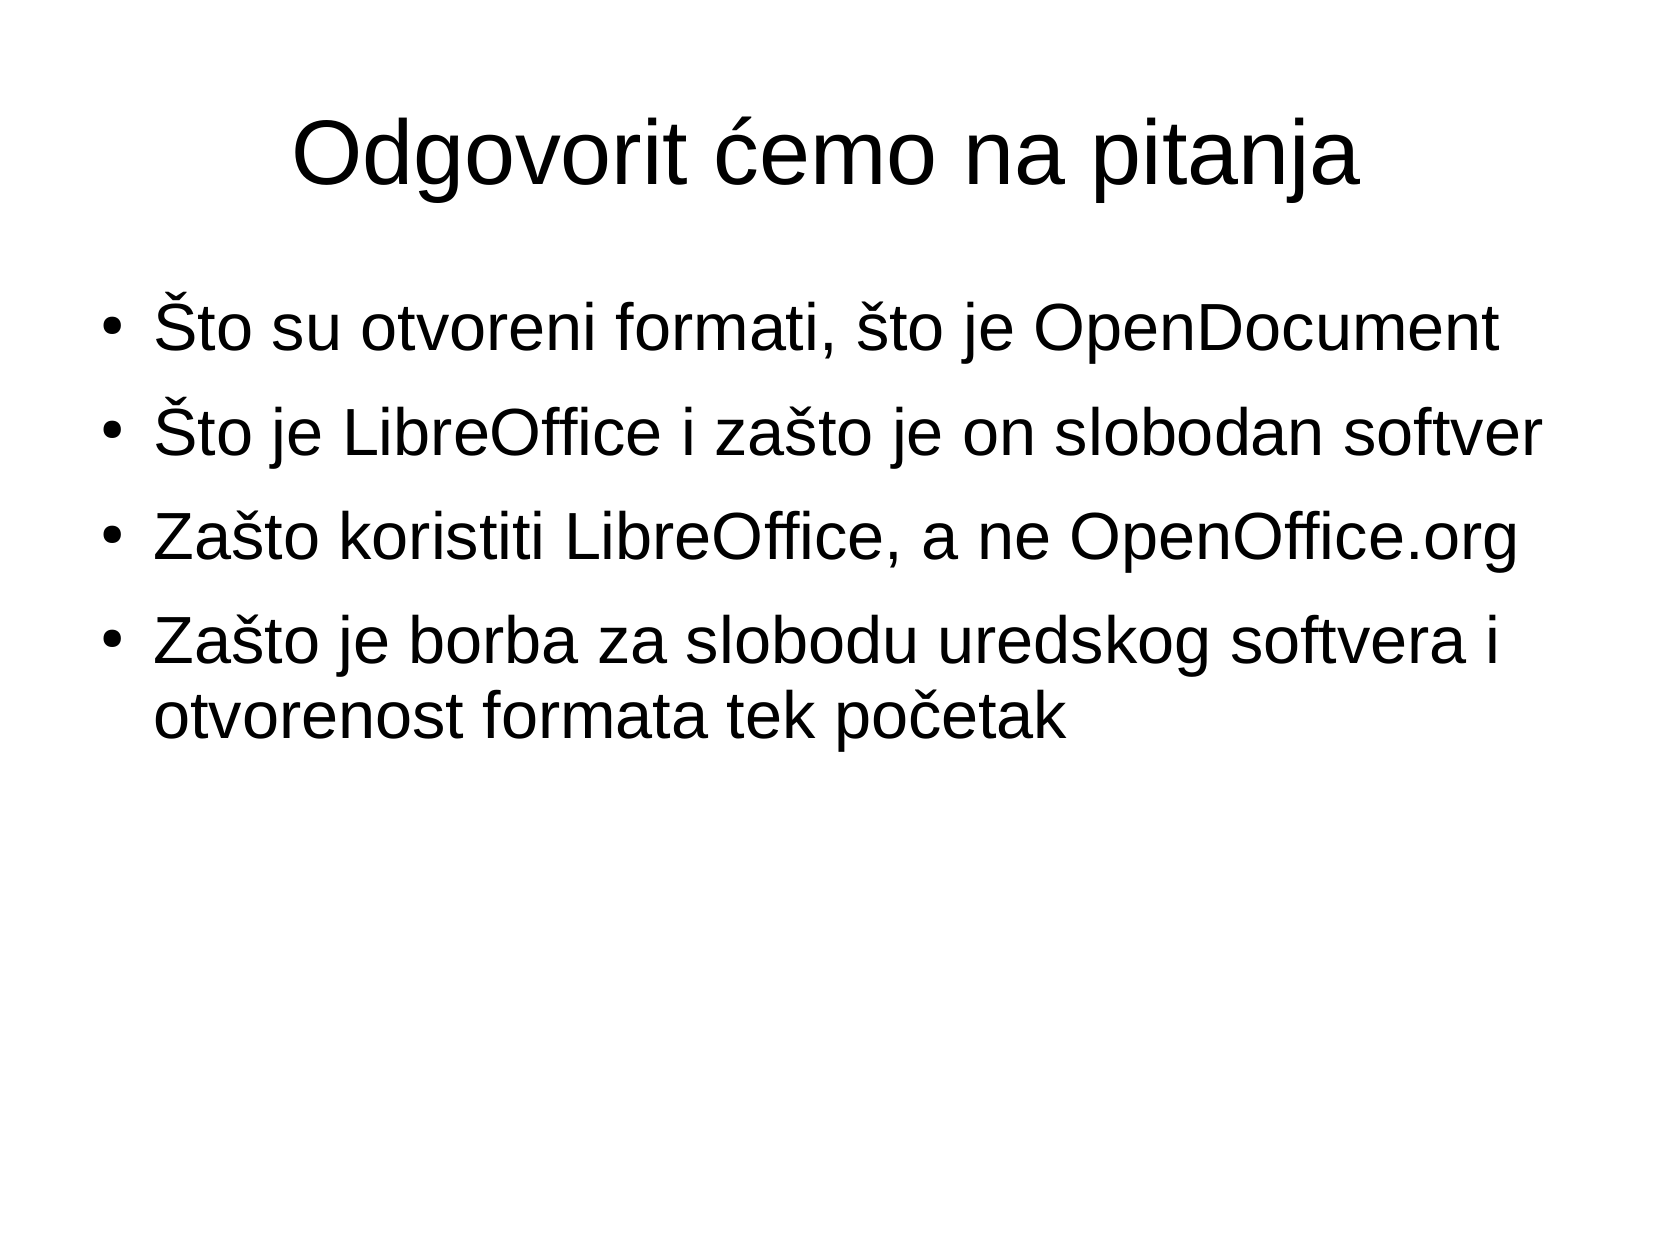

# Odgovorit ćemo na pitanja
Što su otvoreni formati, što je OpenDocument
Što je LibreOffice i zašto je on slobodan softver
Zašto koristiti LibreOffice, a ne OpenOffice.org
Zašto je borba za slobodu uredskog softvera i otvorenost formata tek početak